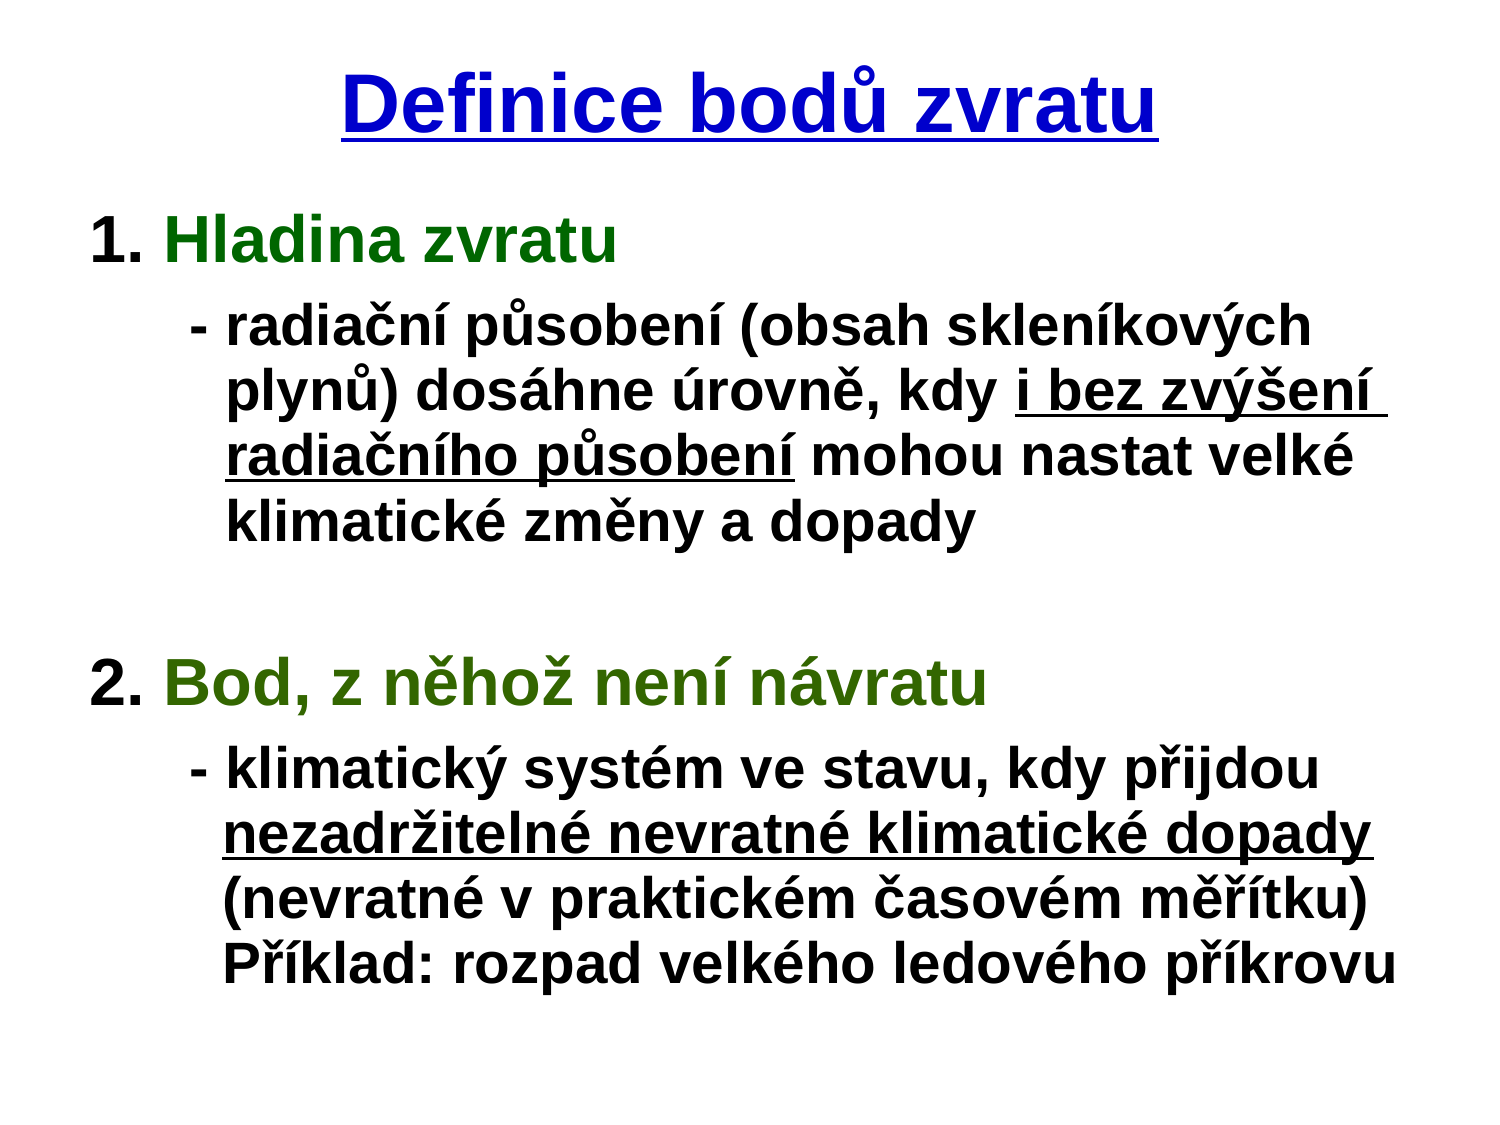

# Definice bodů zvratu
1. Hladina zvratu
- radiační působení (obsah skleníkových plynů) dosáhne úrovně, kdy i bez zvýšení radiačního působení mohou nastat velké klimatické změny a dopady
2. Bod, z něhož není návratu
	- klimatický systém ve stavu, kdy přijdou
	 nezadržitelné nevratné klimatické dopady
	 (nevratné v praktickém časovém měřítku)
	 Příklad: rozpad velkého ledového příkrovu